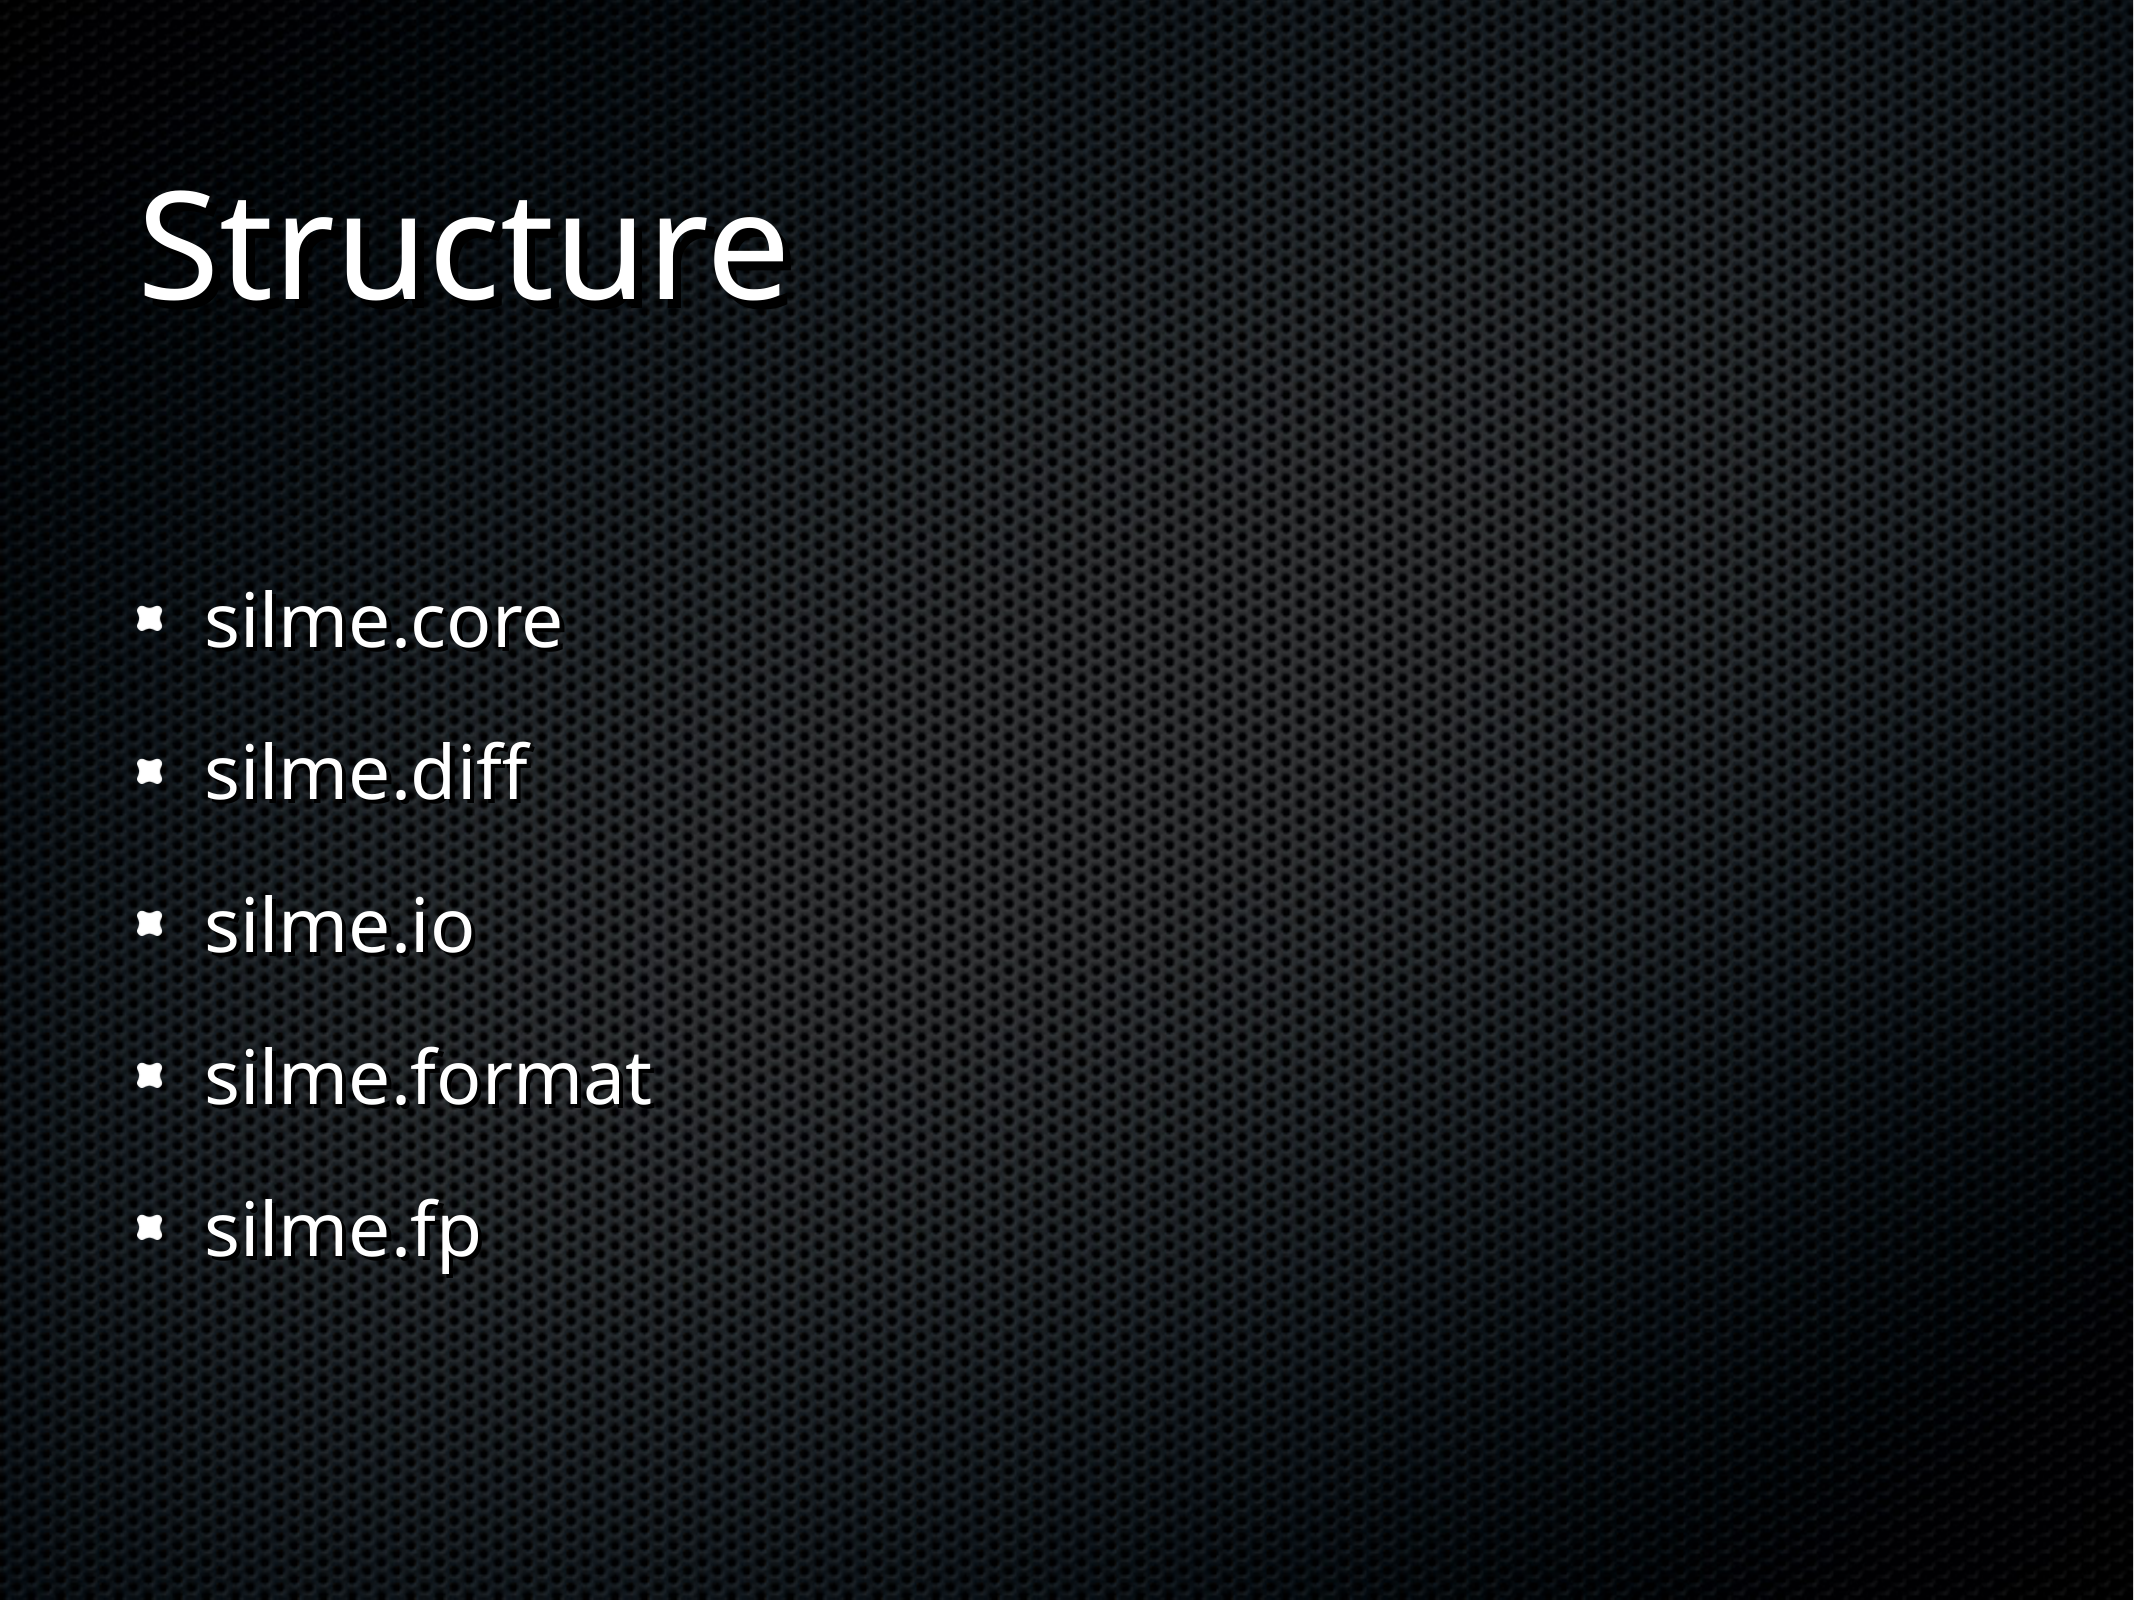

# Structure
silme.core
silme.diff
silme.io
silme.format
silme.fp